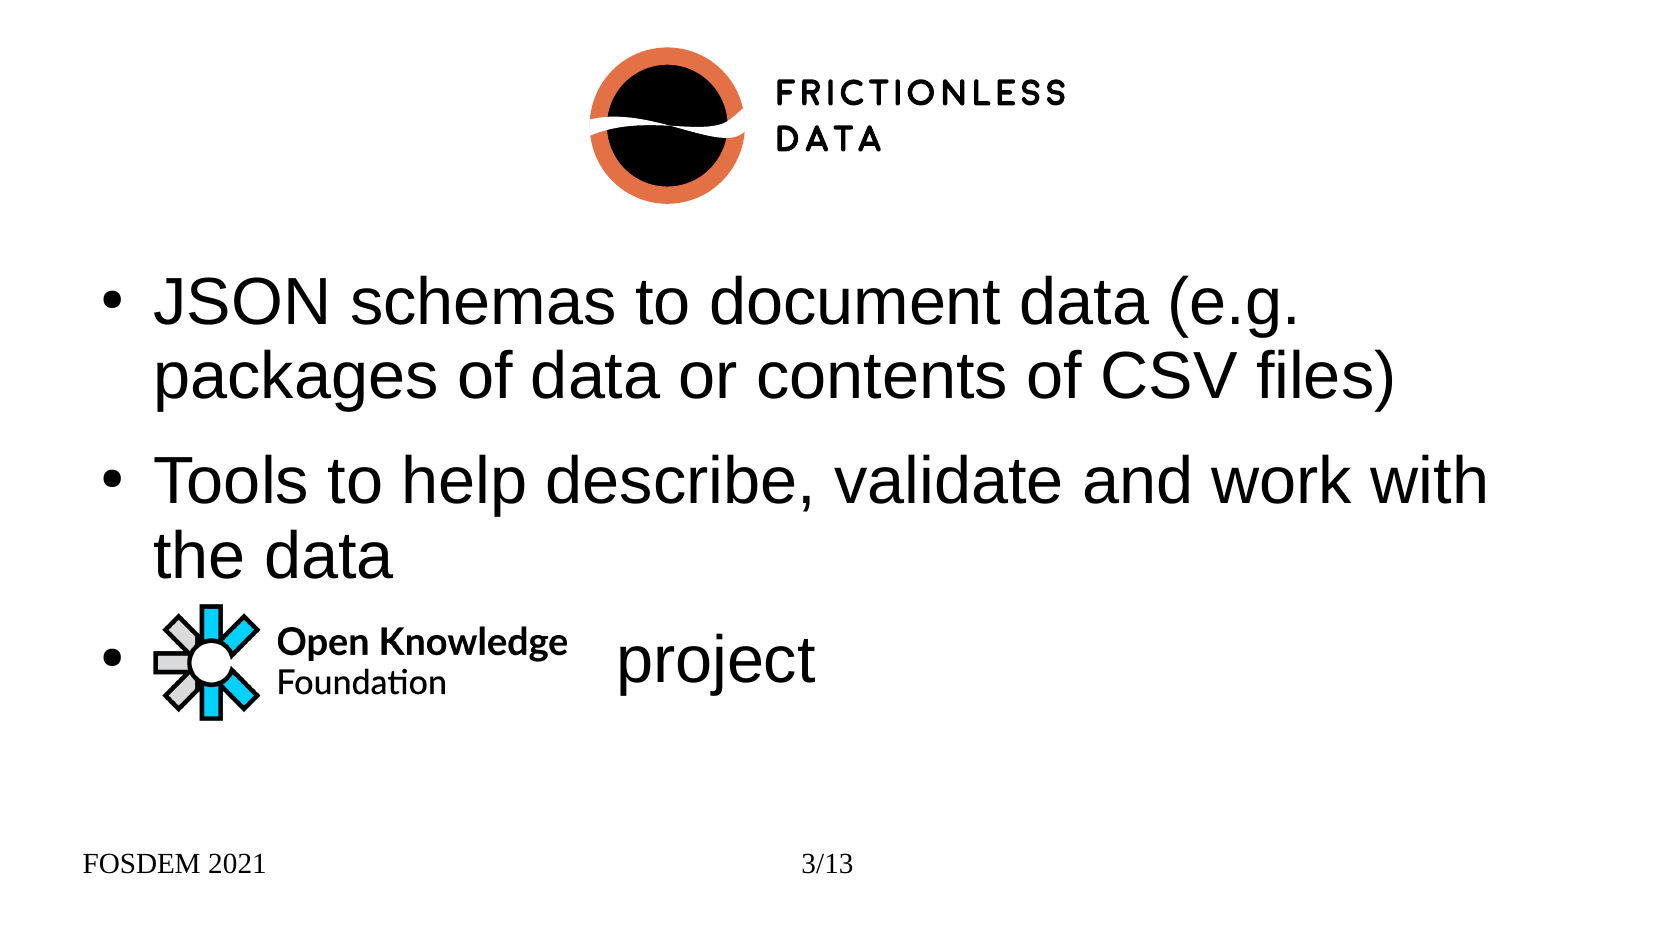

# JSON schemas to document data (e.g. packages of data or contents of CSV files)
Tools to help describe, validate and work with the data
 project